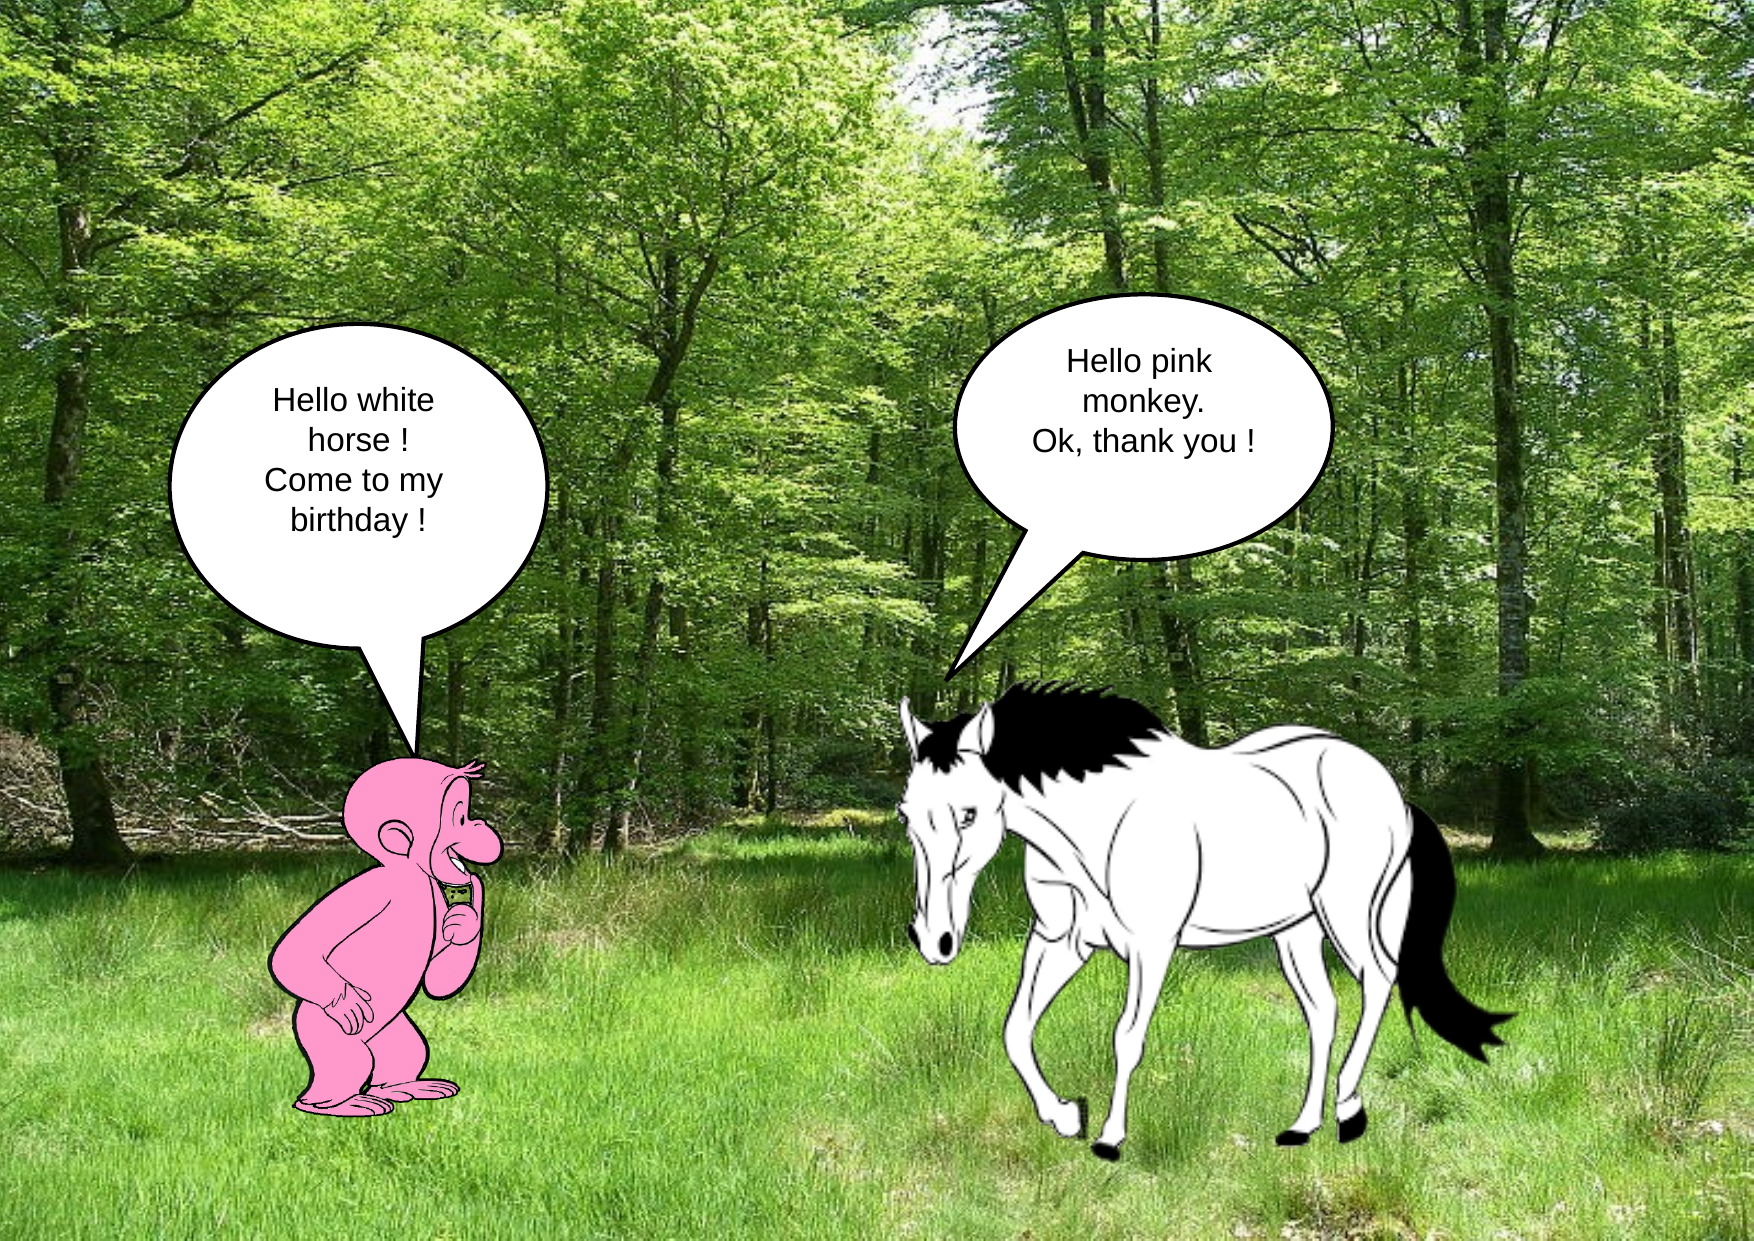

Hello pink
monkey.
Ok, thank you !
Hello white
horse !
Come to my
birthday !